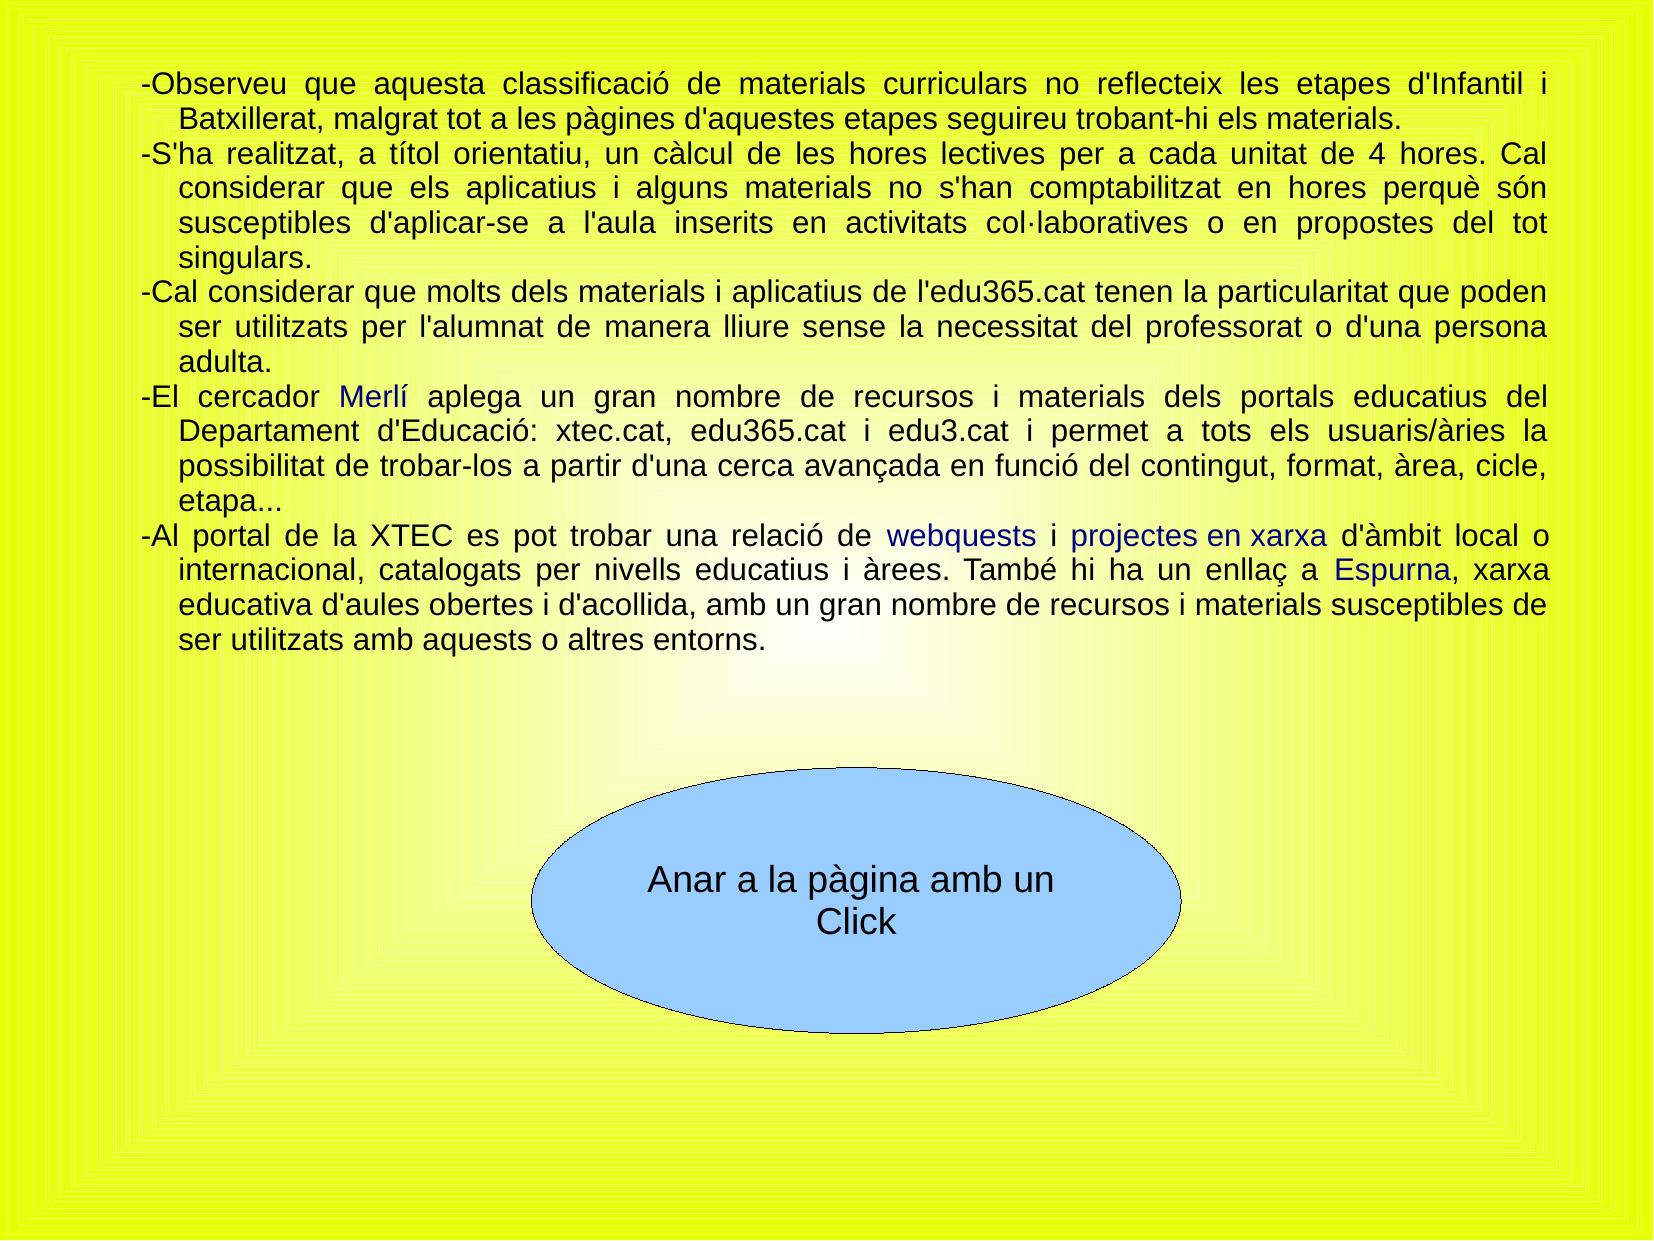

-Observeu que aquesta classificació de materials curriculars no reflecteix les etapes d'Infantil i Batxillerat, malgrat tot a les pàgines d'aquestes etapes seguireu trobant-hi els materials.
-S'ha realitzat, a títol orientatiu, un càlcul de les hores lectives per a cada unitat de 4 hores. Cal considerar que els aplicatius i alguns materials no s'han comptabilitzat en hores perquè són susceptibles d'aplicar-se a l'aula inserits en activitats col·laboratives o en propostes del tot singulars.
-Cal considerar que molts dels materials i aplicatius de l'edu365.cat tenen la particularitat que poden ser utilitzats per l'alumnat de manera lliure sense la necessitat del professorat o d'una persona adulta.
-El cercador Merlí aplega un gran nombre de recursos i materials dels portals educatius del Departament d'Educació: xtec.cat, edu365.cat i edu3.cat i permet a tots els usuaris/àries la possibilitat de trobar-los a partir d'una cerca avançada en funció del contingut, format, àrea, cicle, etapa...
-Al portal de la XTEC es pot trobar una relació de webquests i projectes en xarxa d'àmbit local o internacional, catalogats per nivells educatius i àrees. També hi ha un enllaç a Espurna, xarxa educativa d'aules obertes i d'acollida, amb un gran nombre de recursos i materials susceptibles de ser utilitzats amb aquests o altres entorns.
Anar a la pàgina amb un
Click